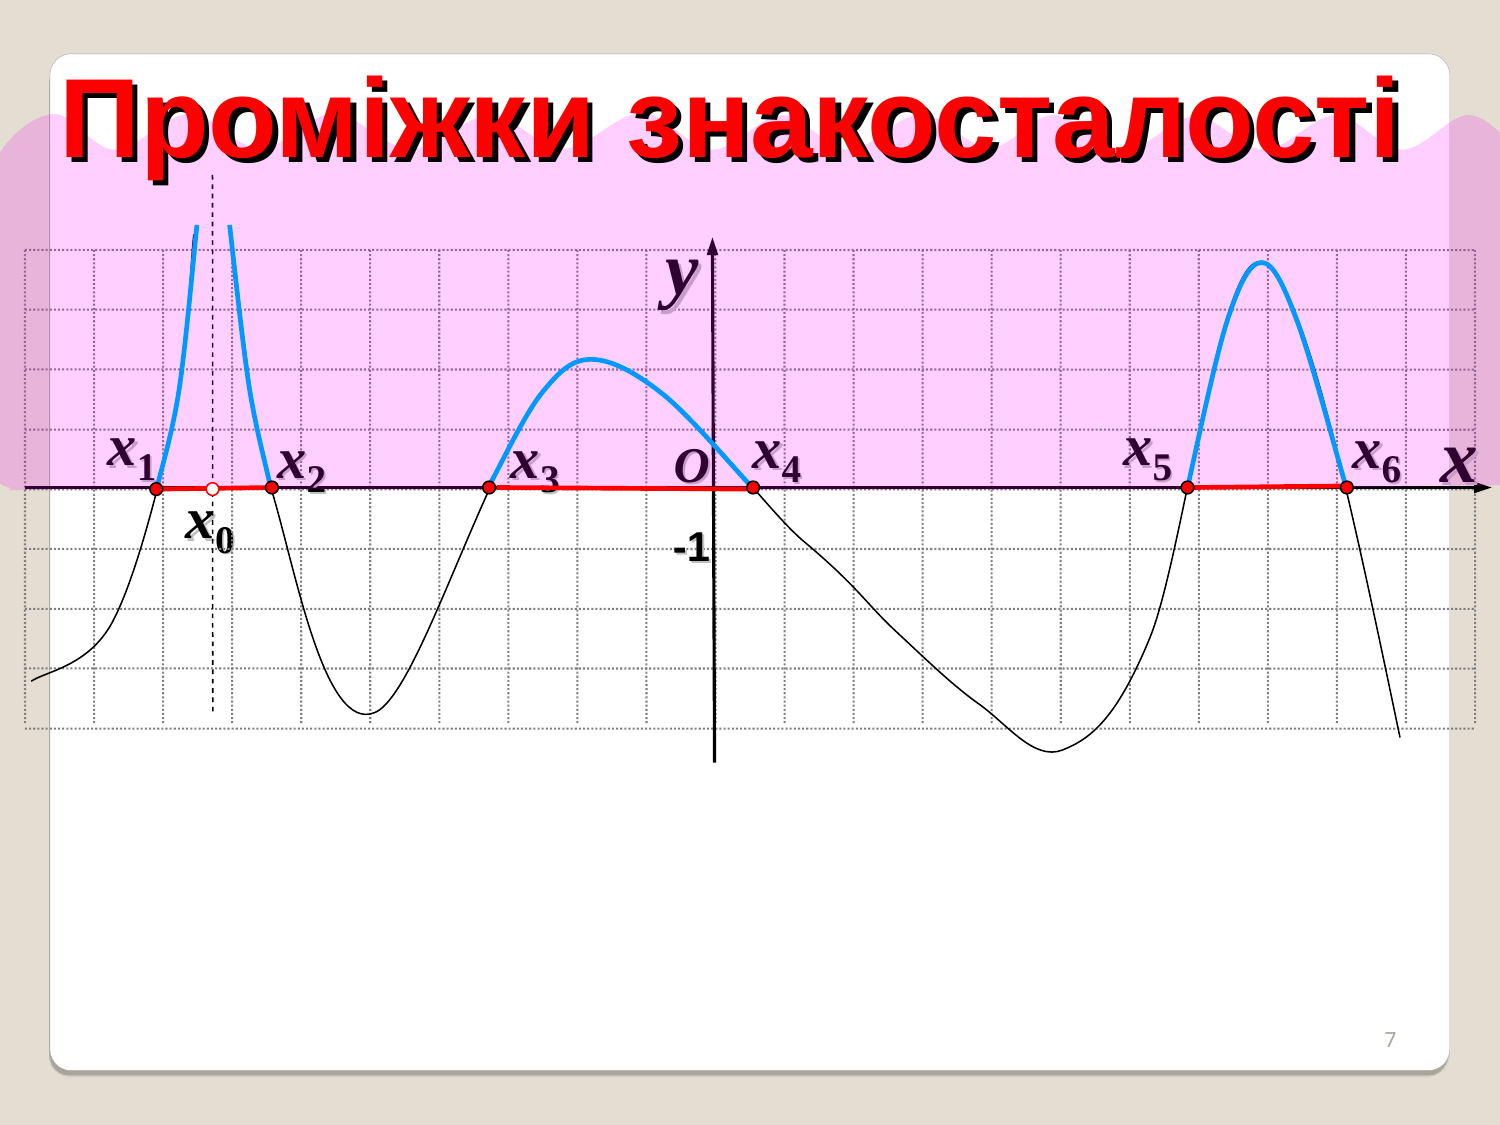

Проміжки знакосталості
y
x1
x5
x
x4
x6
x2
x3
O
x0
-1